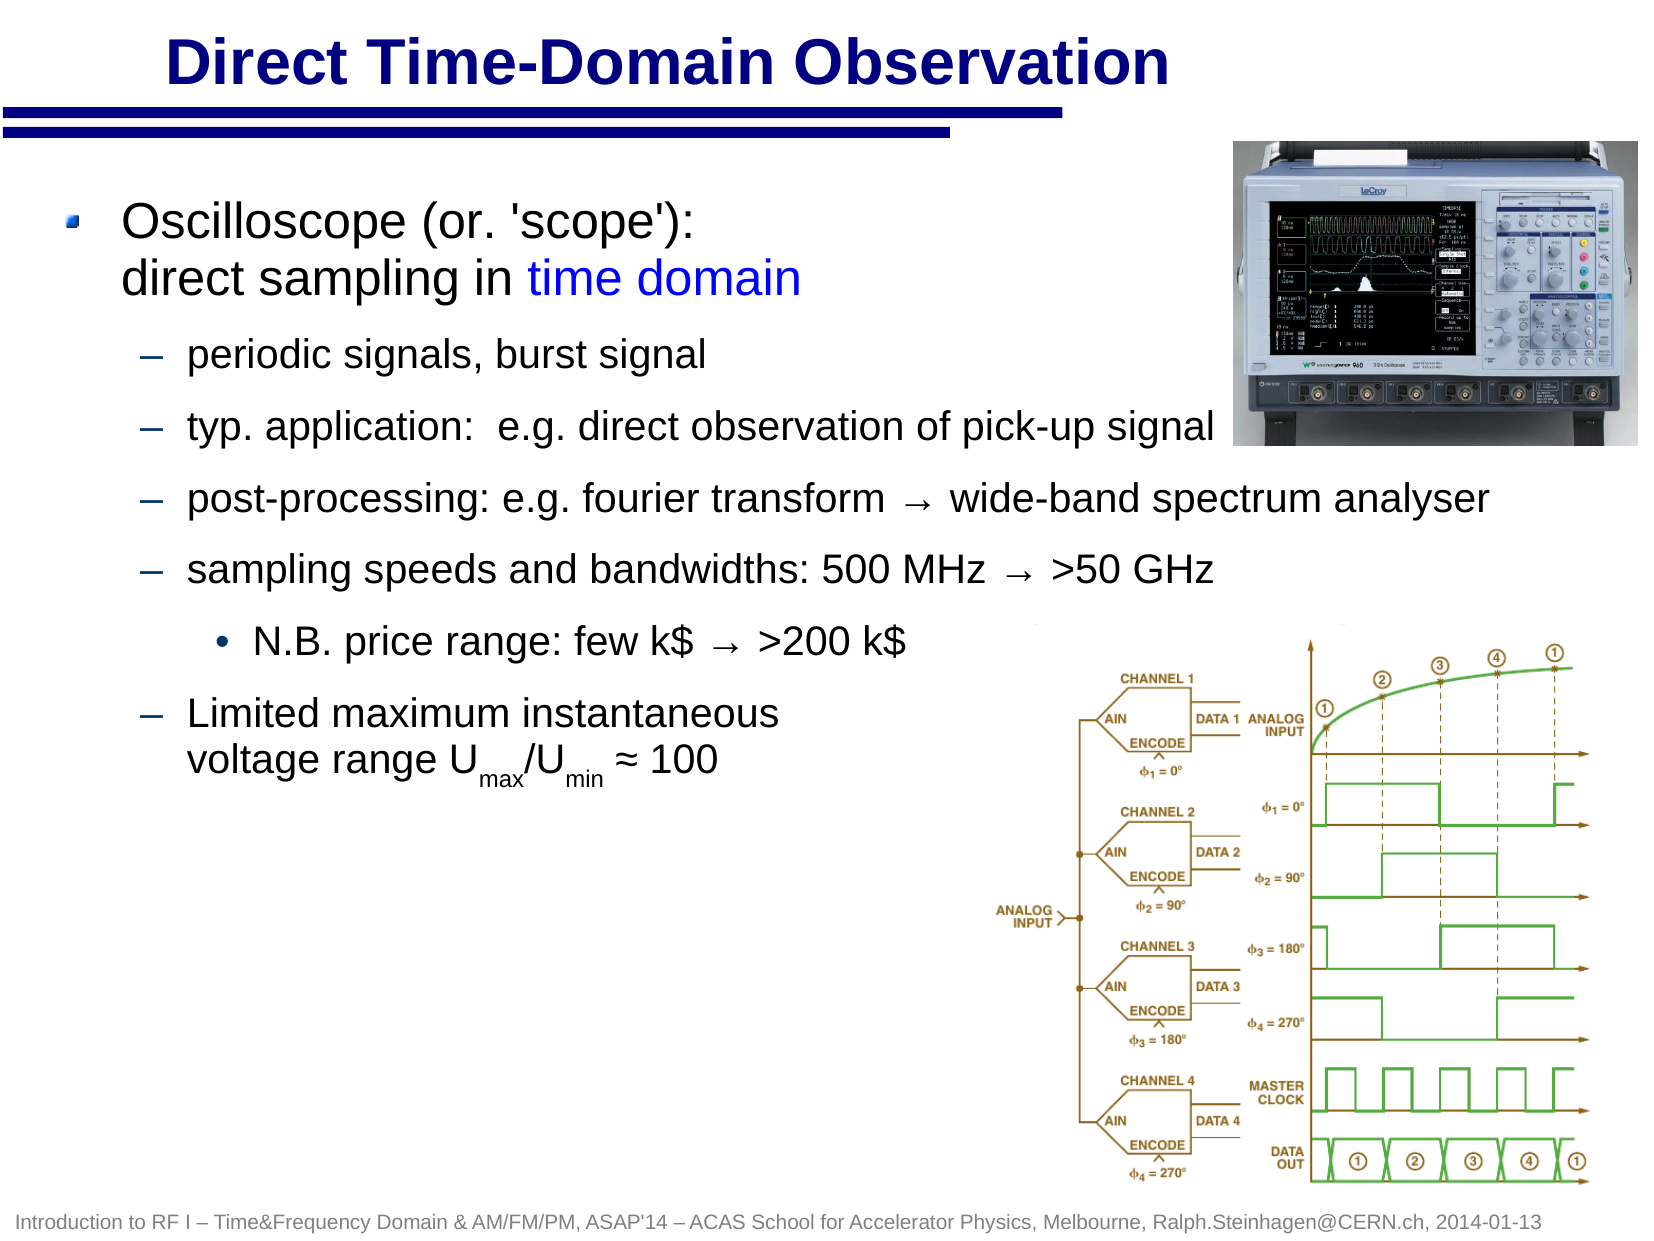

# Direct Time-Domain Observation
Oscilloscope (or. 'scope'): 						direct sampling in time domain
periodic signals, burst signal
typ. application: e.g. direct observation of pick-up signal
post-processing: e.g. fourier transform → wide-band spectrum analyser
sampling speeds and bandwidths: 500 MHz → >50 GHz
N.B. price range: few k$ → >200 k$
Limited maximum instantaneous 						voltage range Umax/Umin ≈ 100